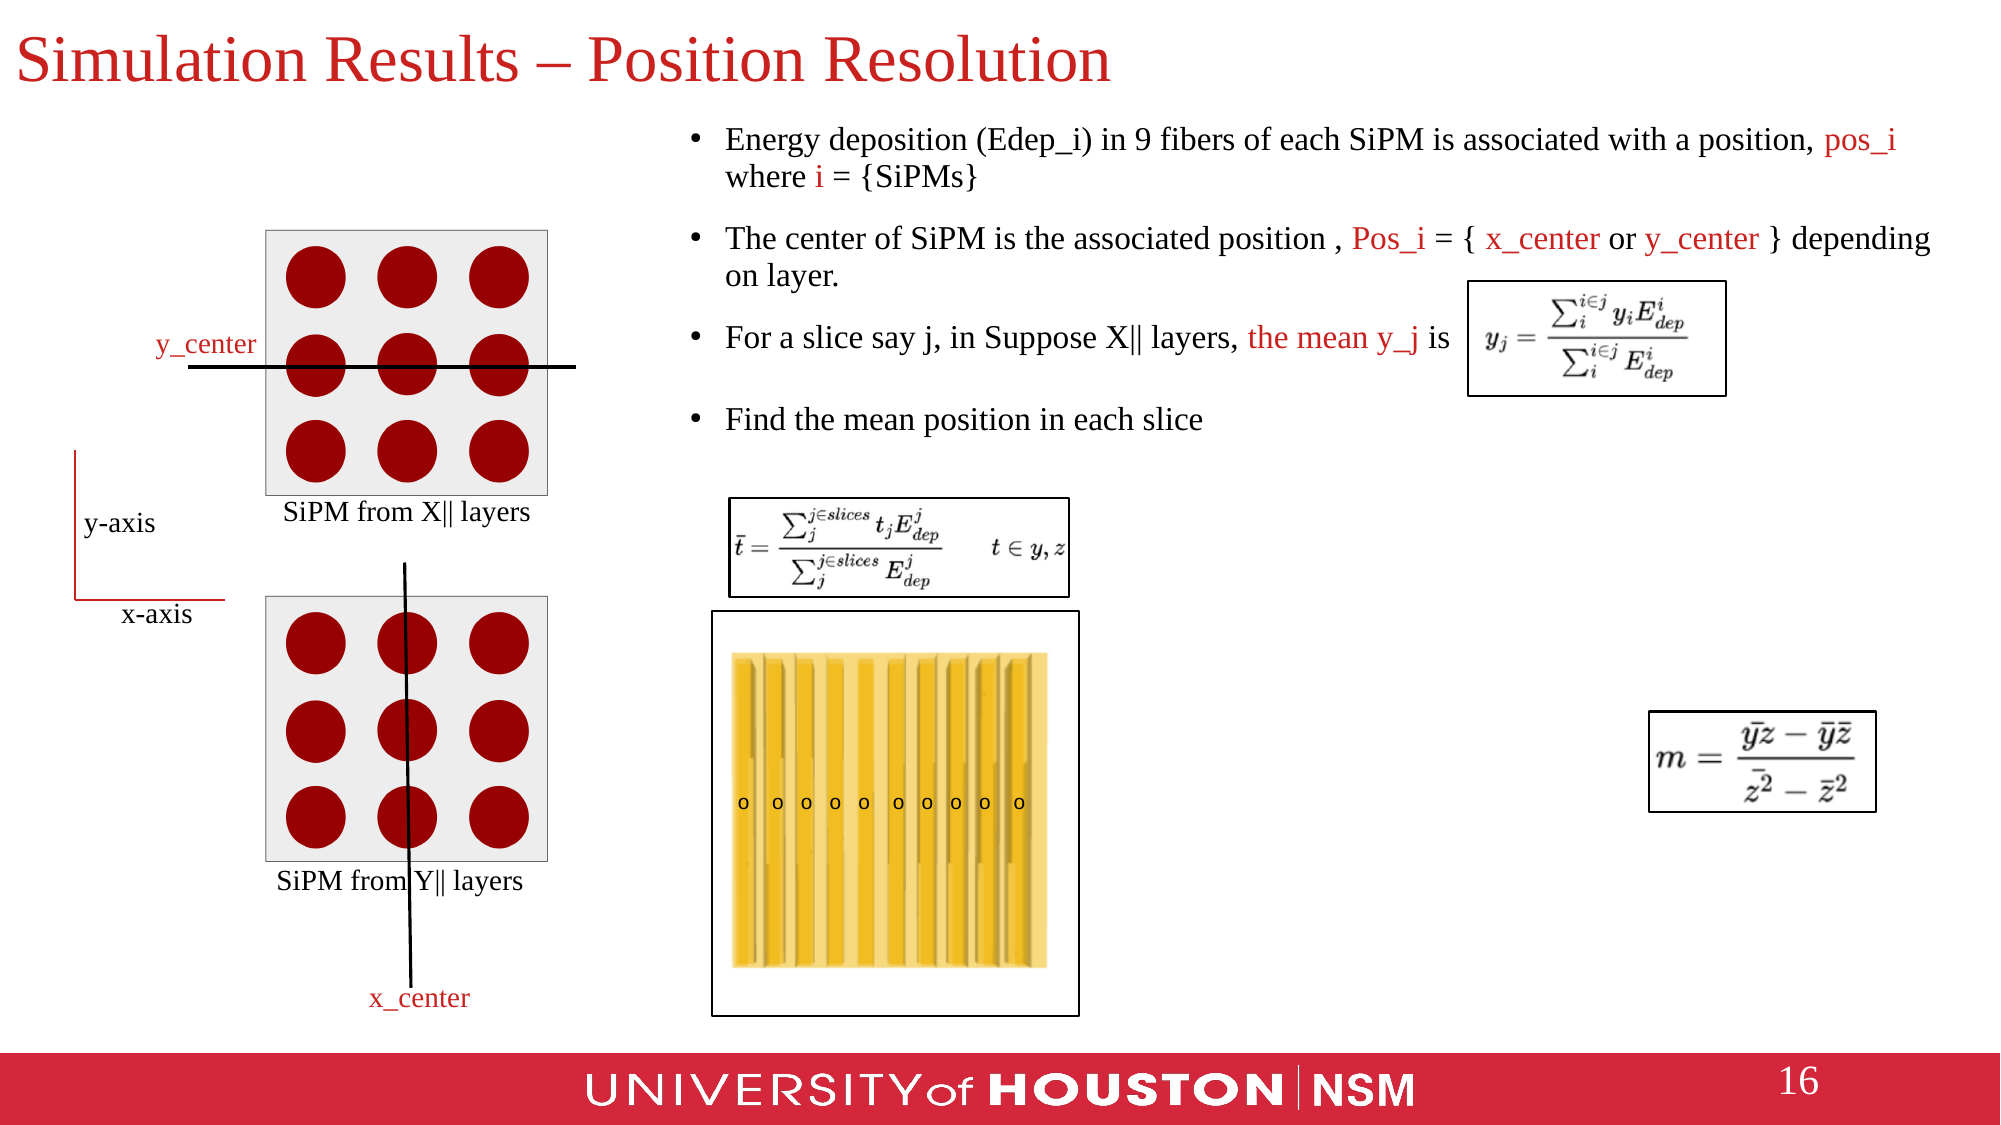

# Simulation Results – Position Resolution
Energy deposition (Edep_i) in 9 fibers of each SiPM is associated with a position, pos_i where i = {SiPMs}
The center of SiPM is the associated position , Pos_i = { x_center or y_center } depending on layer.
For a slice say j, in Suppose X|| layers, the mean y_j is
y_center
Find the mean position in each slice
SiPM from X|| layers
y-axis
x-axis
o o o o o o o o o o
SiPM from Y|| layers
x_center
16